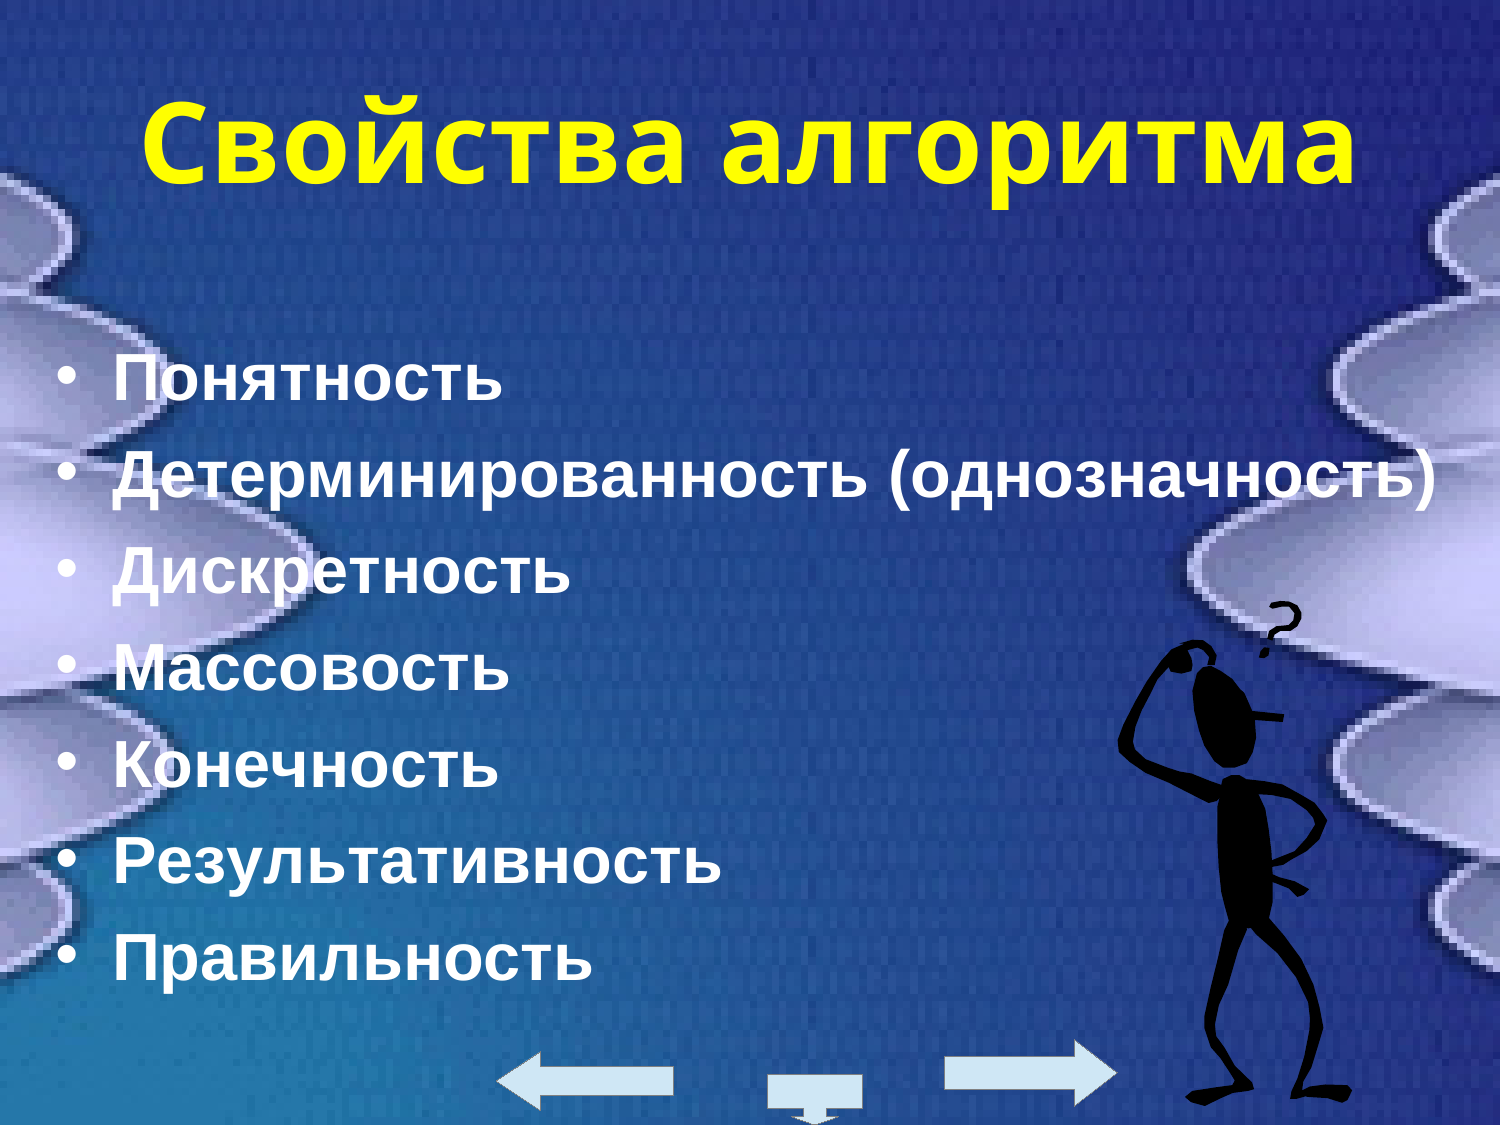

# Свойства алгоритма
Понятность
Детерминированность (однозначность)
Дискретность
Массовость
Конечность
Результативность
Правильность